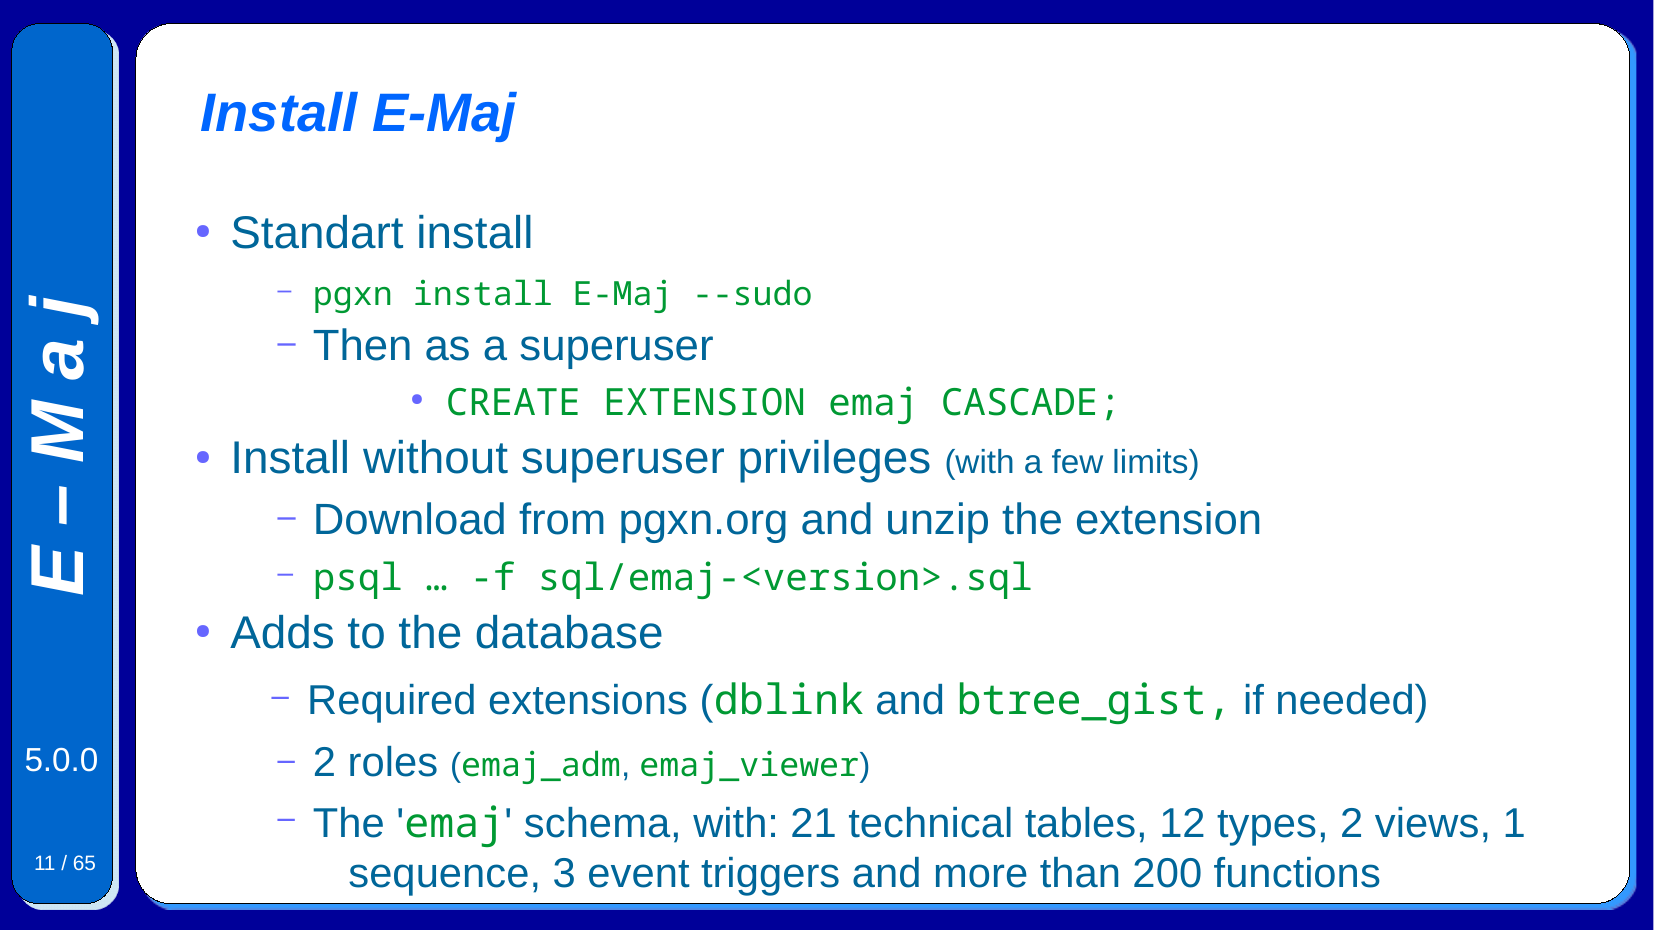

# Install E-Maj
Standart install
pgxn install E-Maj --sudo
Then as a superuser
CREATE EXTENSION emaj CASCADE;
Install without superuser privileges (with a few limits)
Download from pgxn.org and unzip the extension
psql … -f sql/emaj-<version>.sql
Adds to the database
Required extensions (dblink and btree_gist, if needed)
2 roles (emaj_adm, emaj_viewer)
The 'emaj' schema, with: 21 technical tables, 12 types, 2 views, 1 sequence, 3 event triggers and more than 200 functions